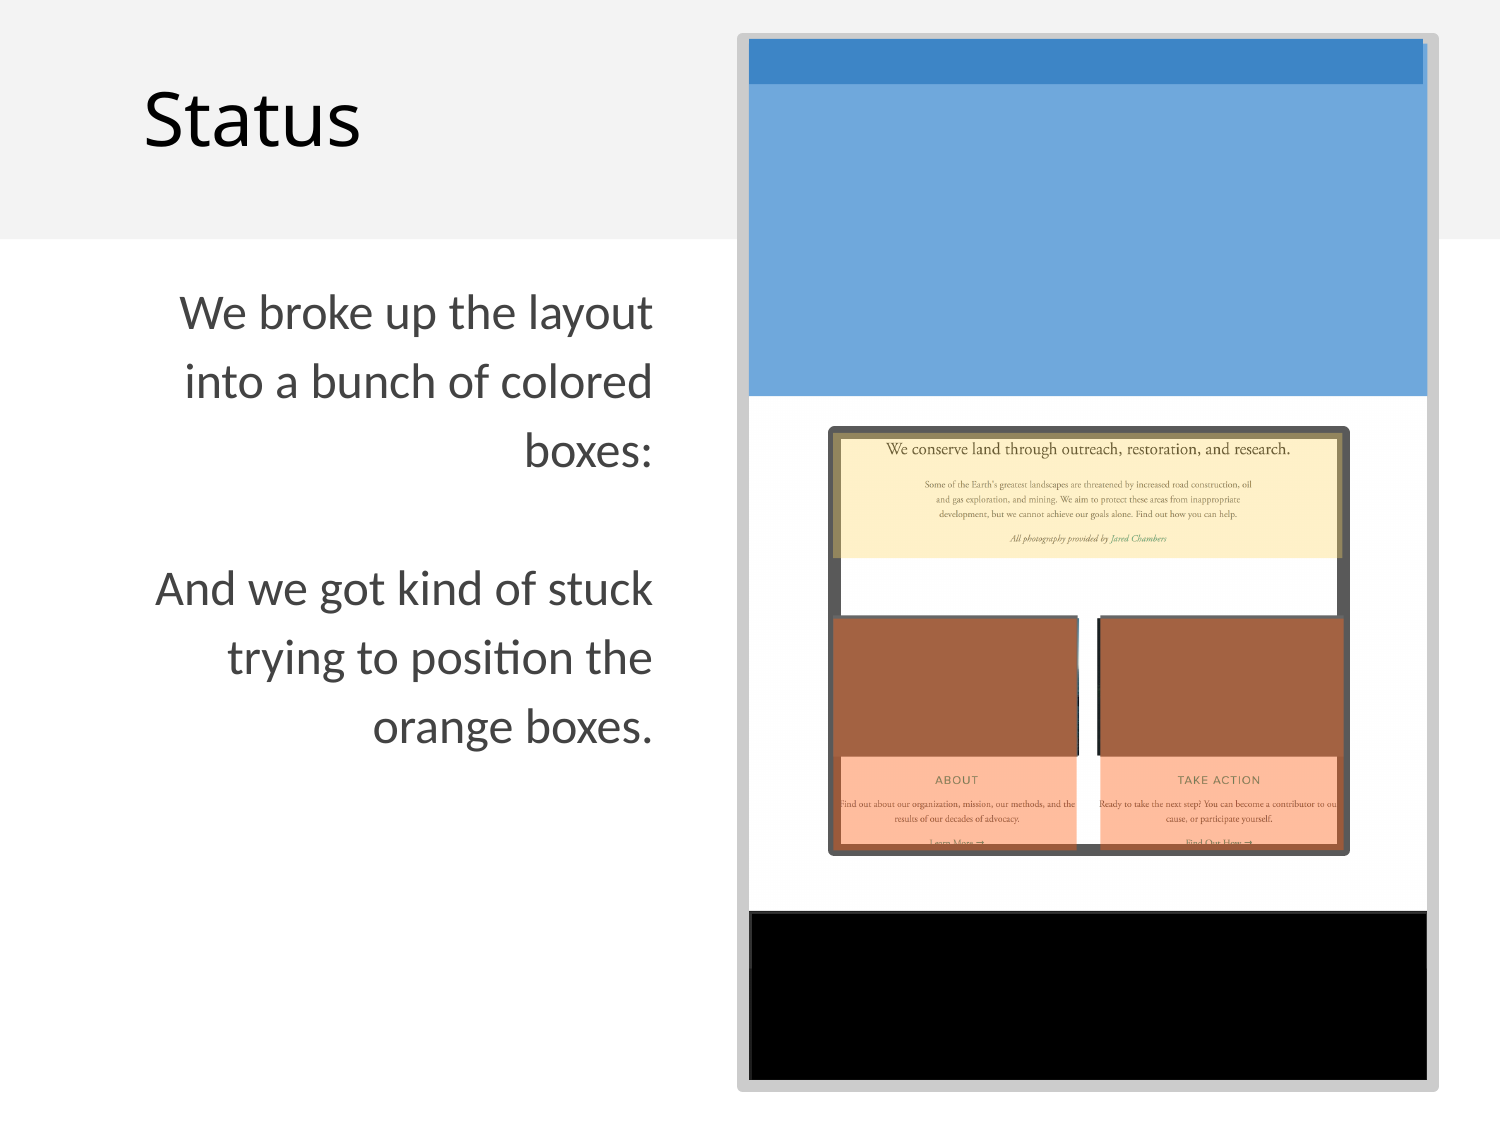

# Status
We broke up the layout into a bunch of colored boxes:
And we got kind of stuck trying to position the orange boxes.